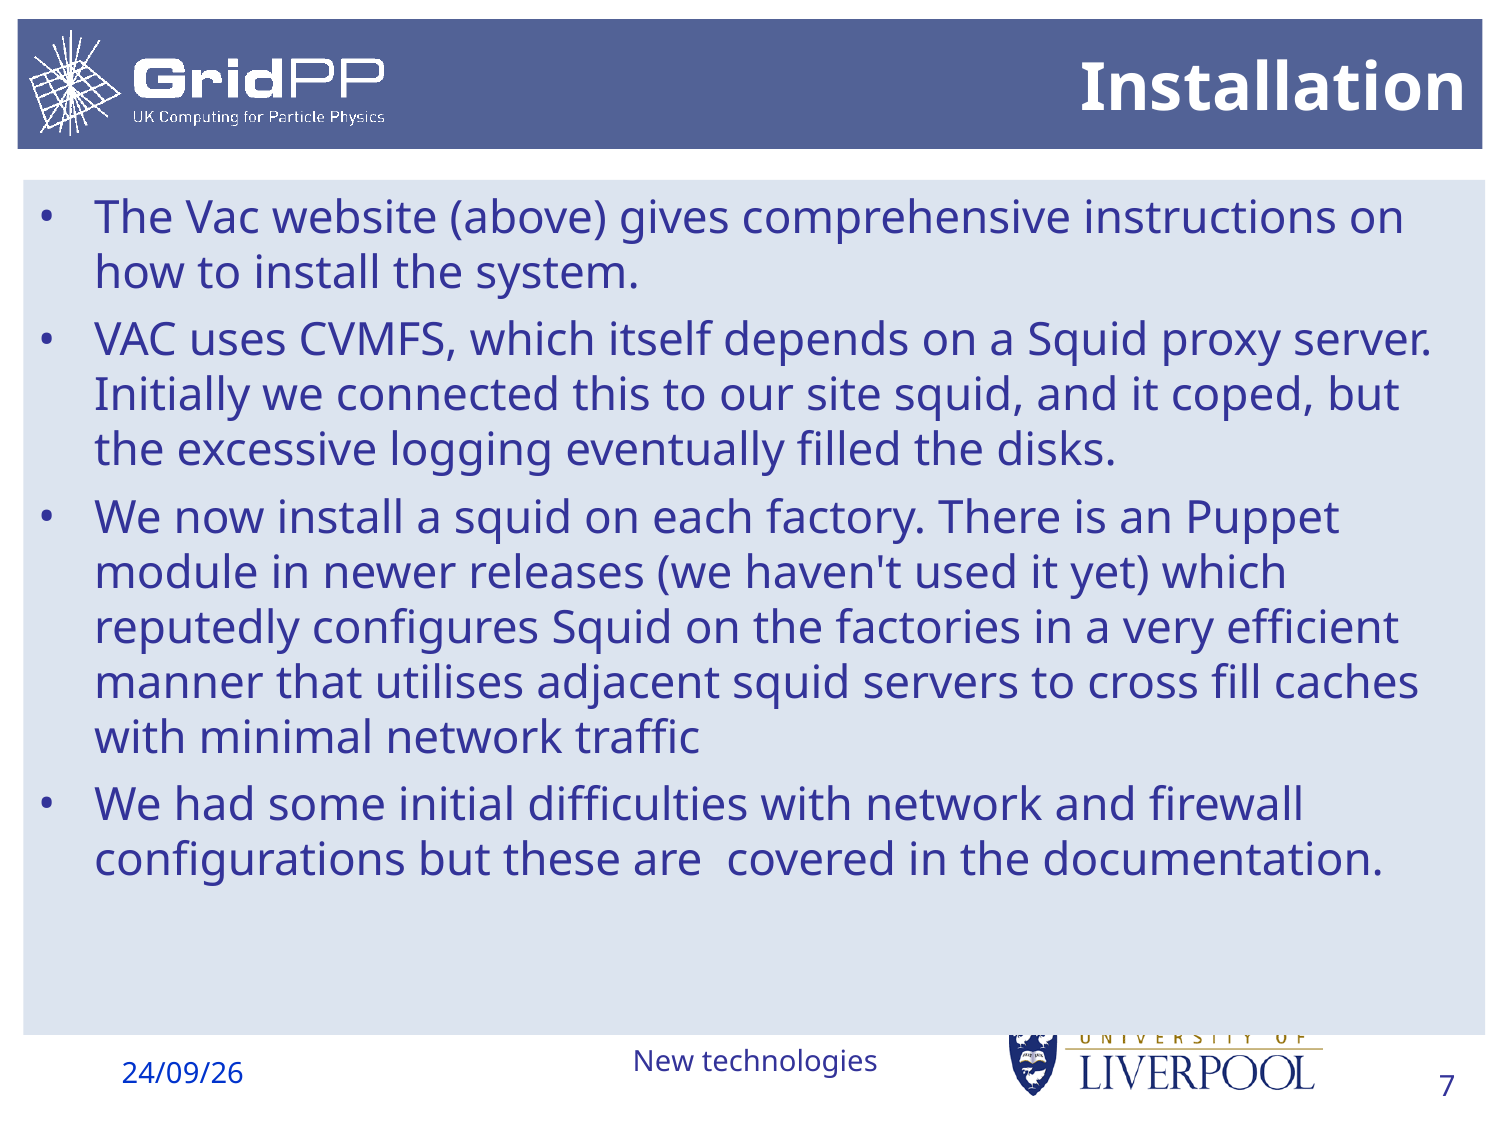

# Installation
The Vac website (above) gives comprehensive instructions on how to install the system.
VAC uses CVMFS, which itself depends on a Squid proxy server. Initially we connected this to our site squid, and it coped, but the excessive logging eventually filled the disks.
We now install a squid on each factory. There is an Puppet module in newer releases (we haven't used it yet) which reputedly configures Squid on the factories in a very efficient manner that utilises adjacent squid servers to cross fill caches with minimal network traffic
We had some initial difficulties with network and firewall configurations but these are covered in the documentation.
New technologies